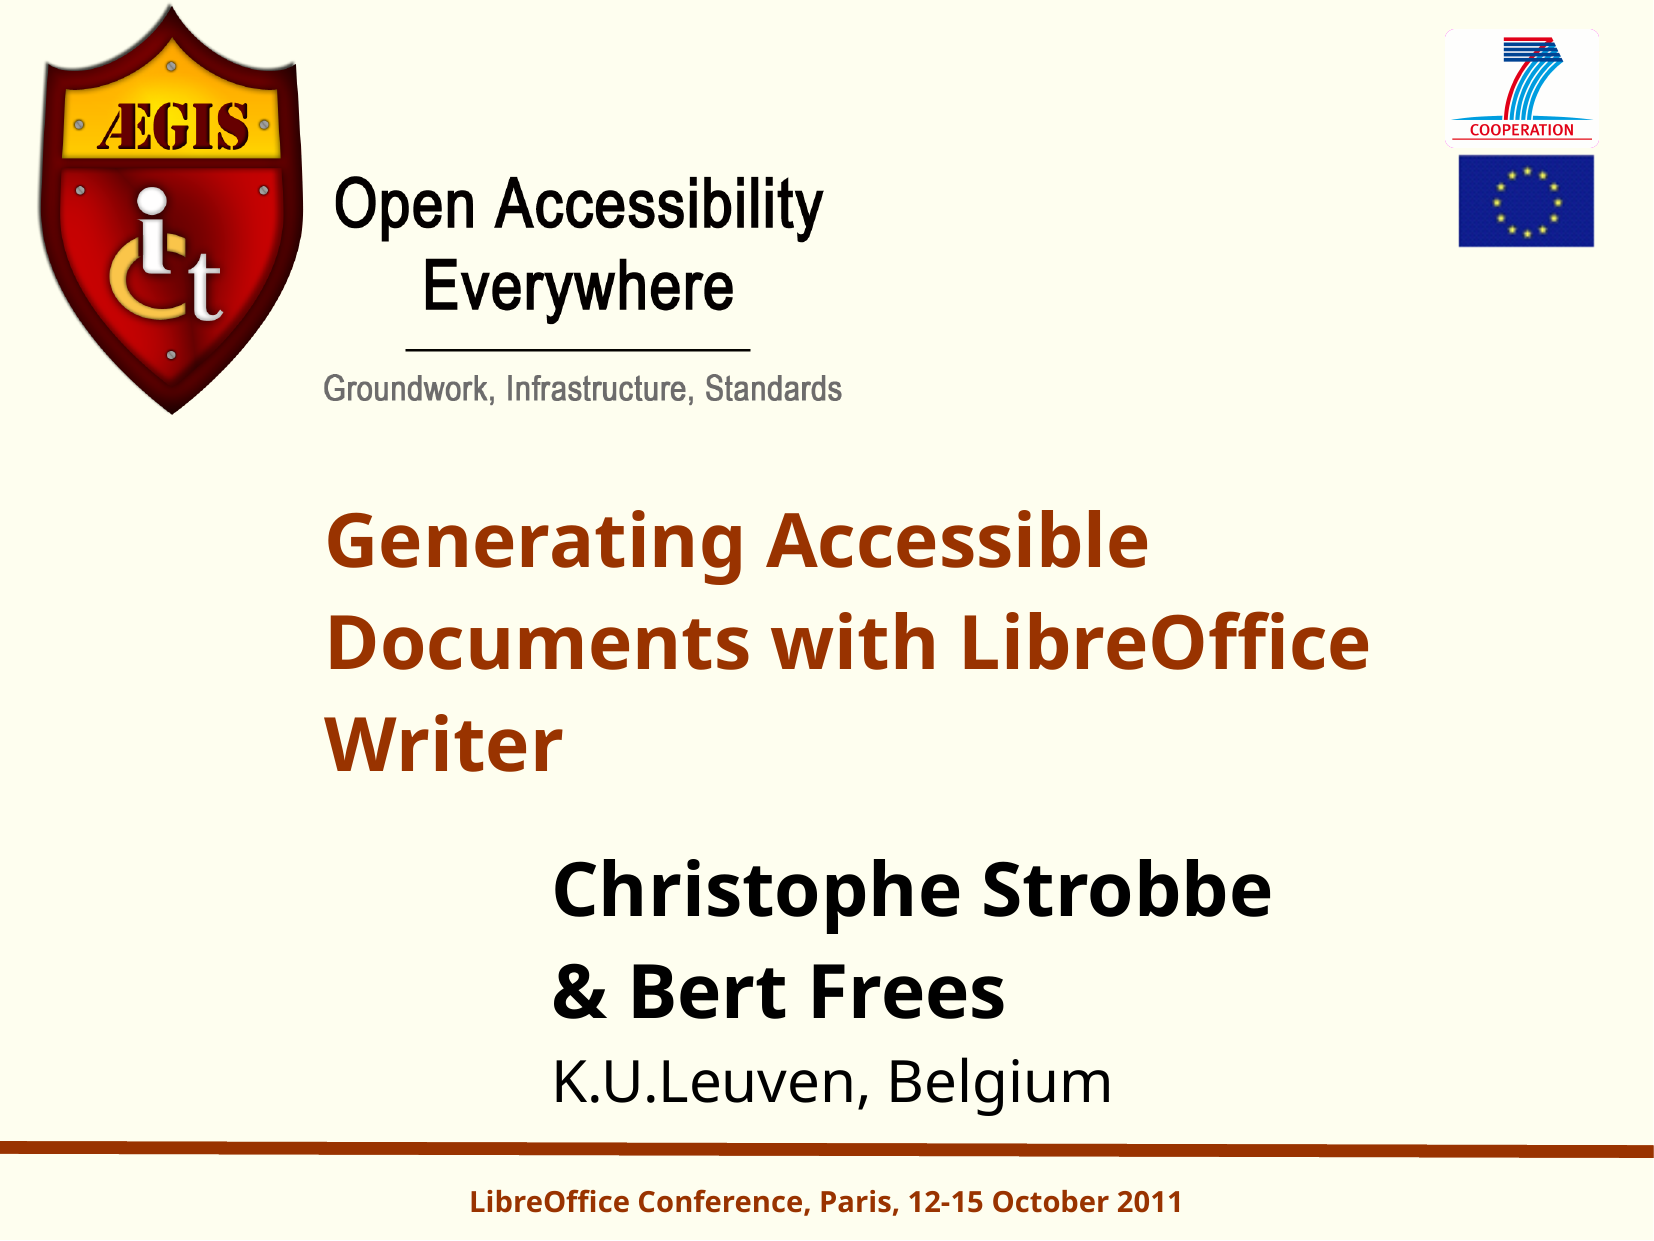

# Generating Accessible Documents with LibreOffice Writer
Christophe Strobbe
& Bert Frees
K.U.Leuven, Belgium